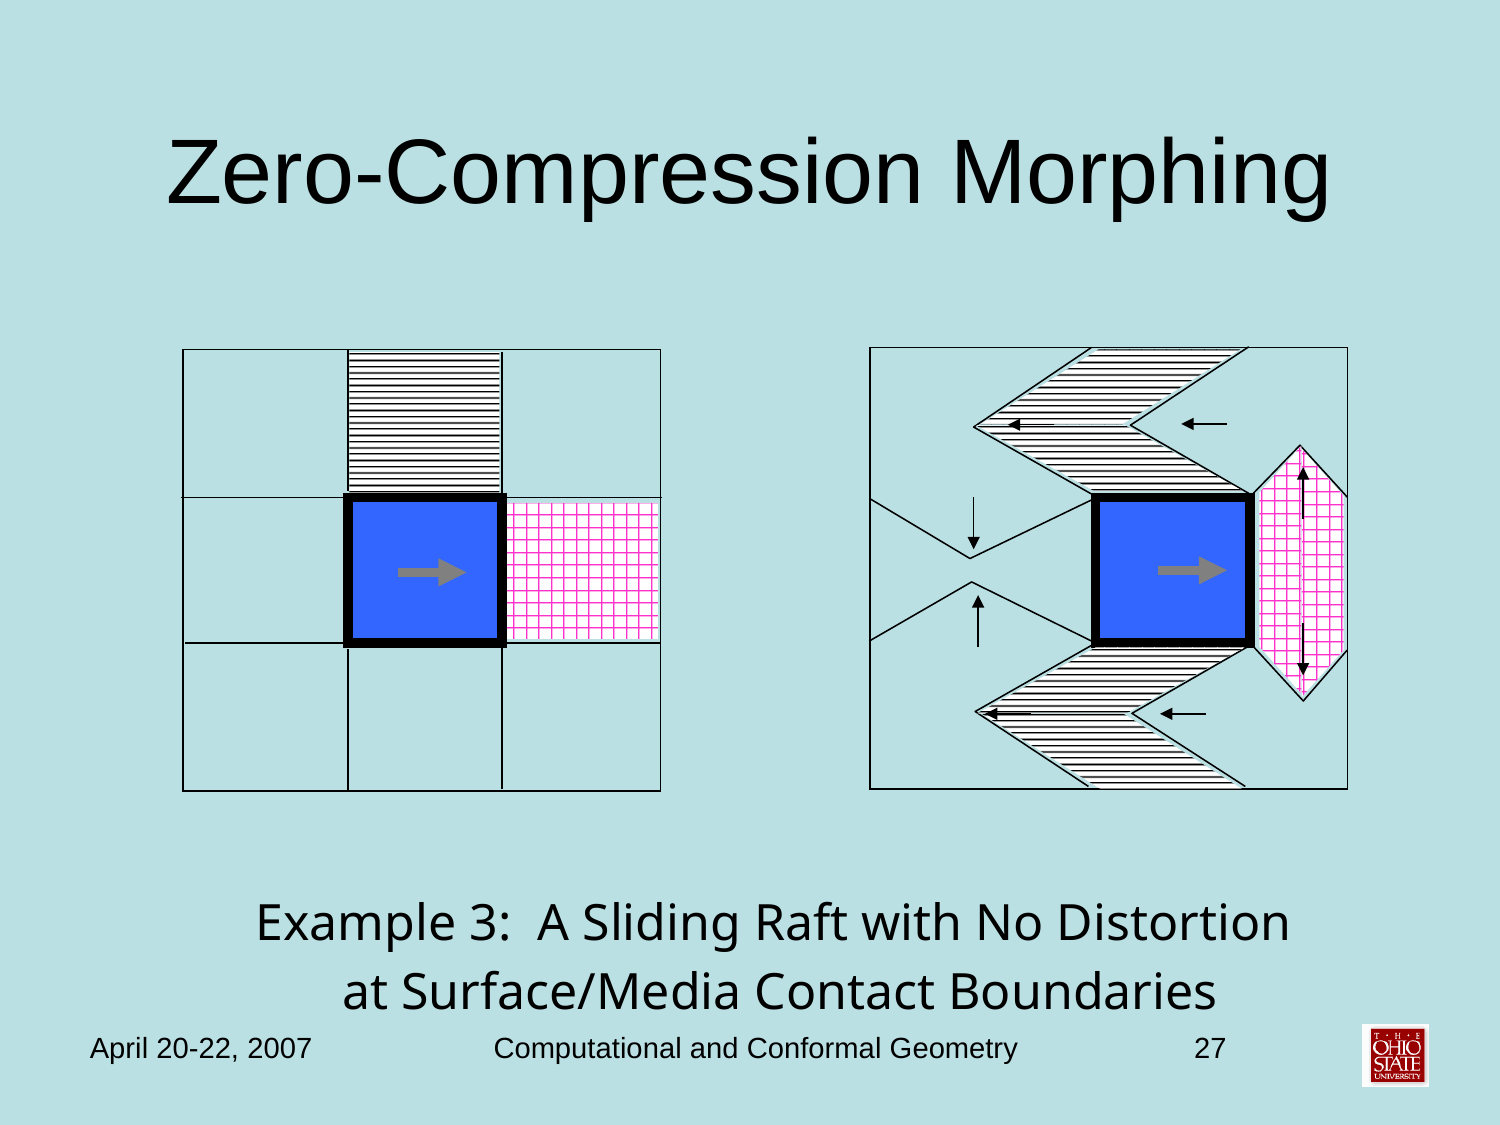

# Zero-Compression Morphing
Example 3: A Sliding Raft with No Distortion
at Surface/Media Contact Boundaries
April 20-22, 2007
Computational and Conformal Geometry
27